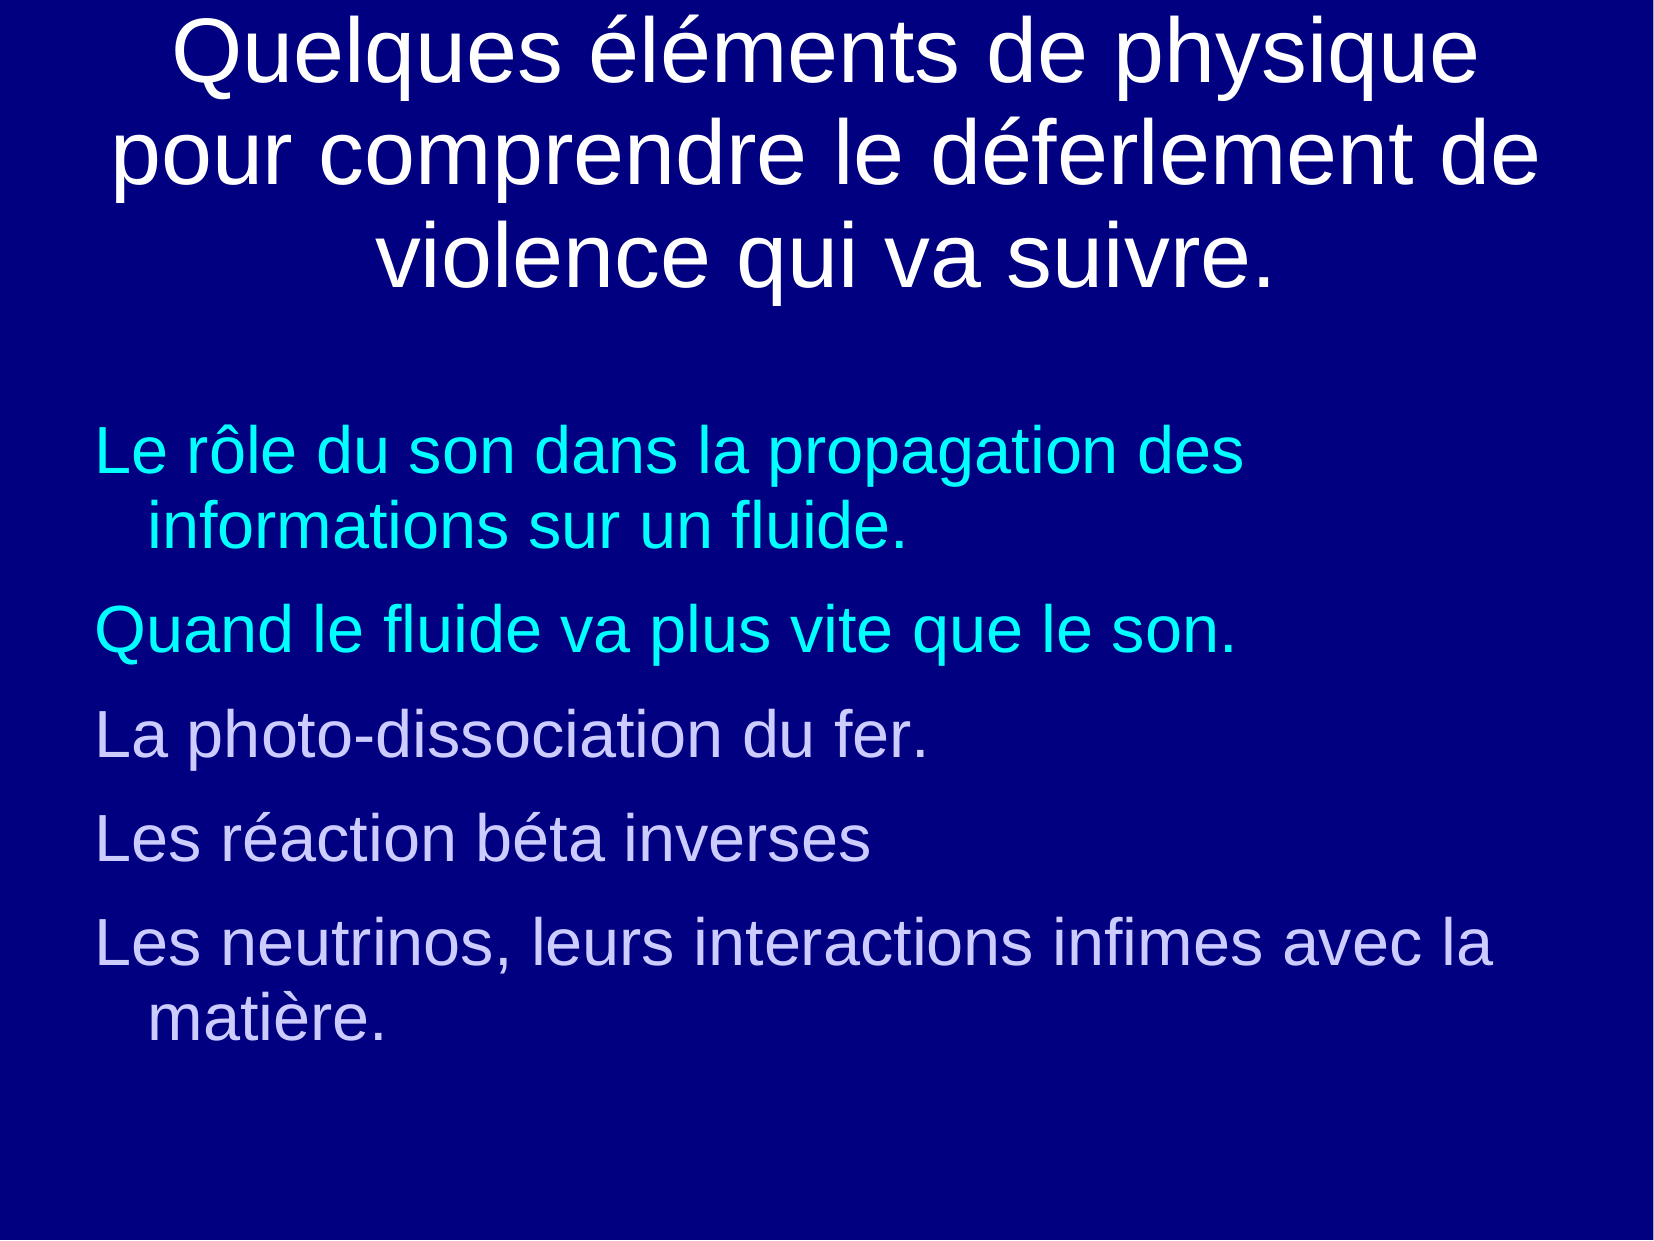

# Quelques éléments de physique pour comprendre le déferlement de violence qui va suivre.
Le rôle du son dans la propagation des informations sur un fluide.
Quand le fluide va plus vite que le son.
La photo-dissociation du fer.
Les réaction béta inverses
Les neutrinos, leurs interactions infimes avec la matière.